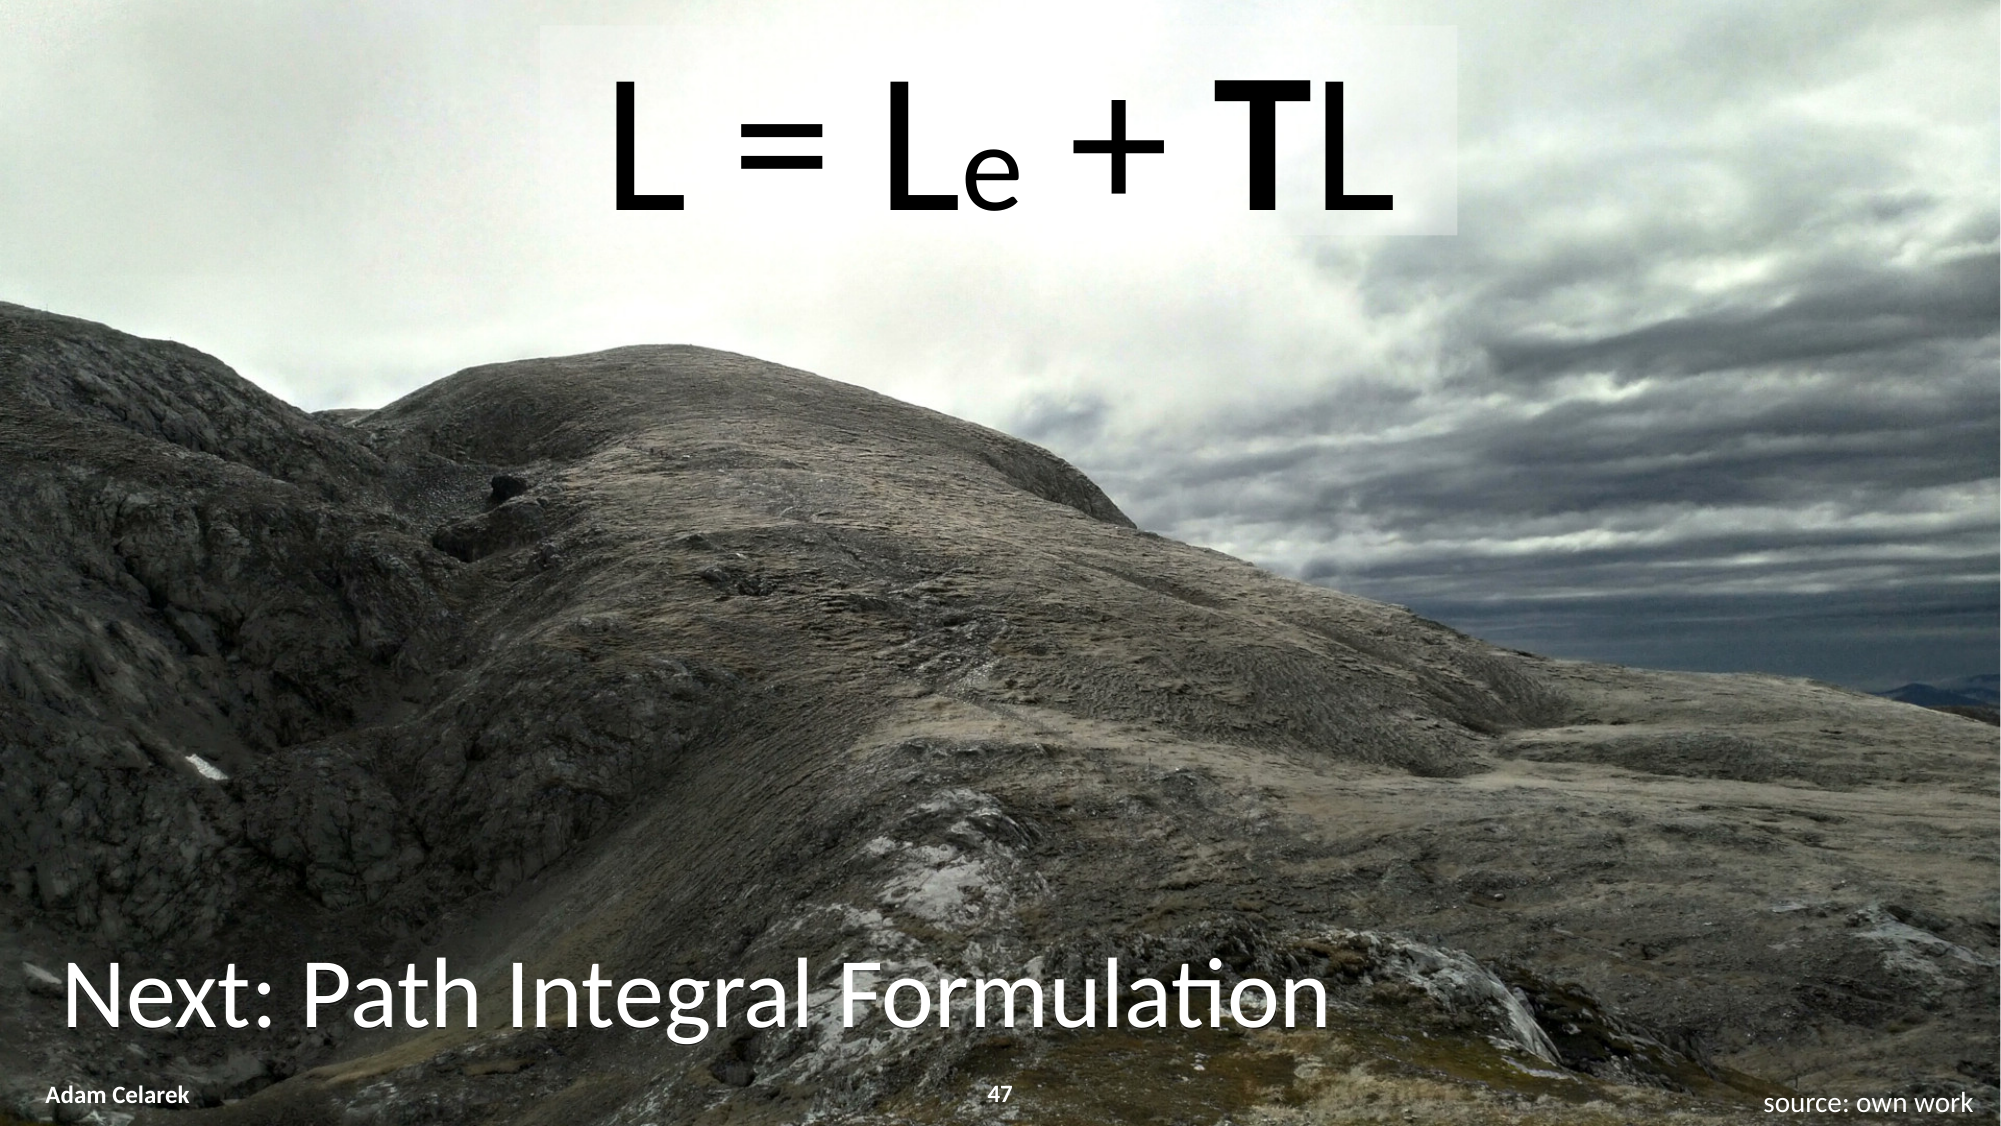

# L = Le + TL
Next: Path Integral Formulation
source: own work
Adam Celarek